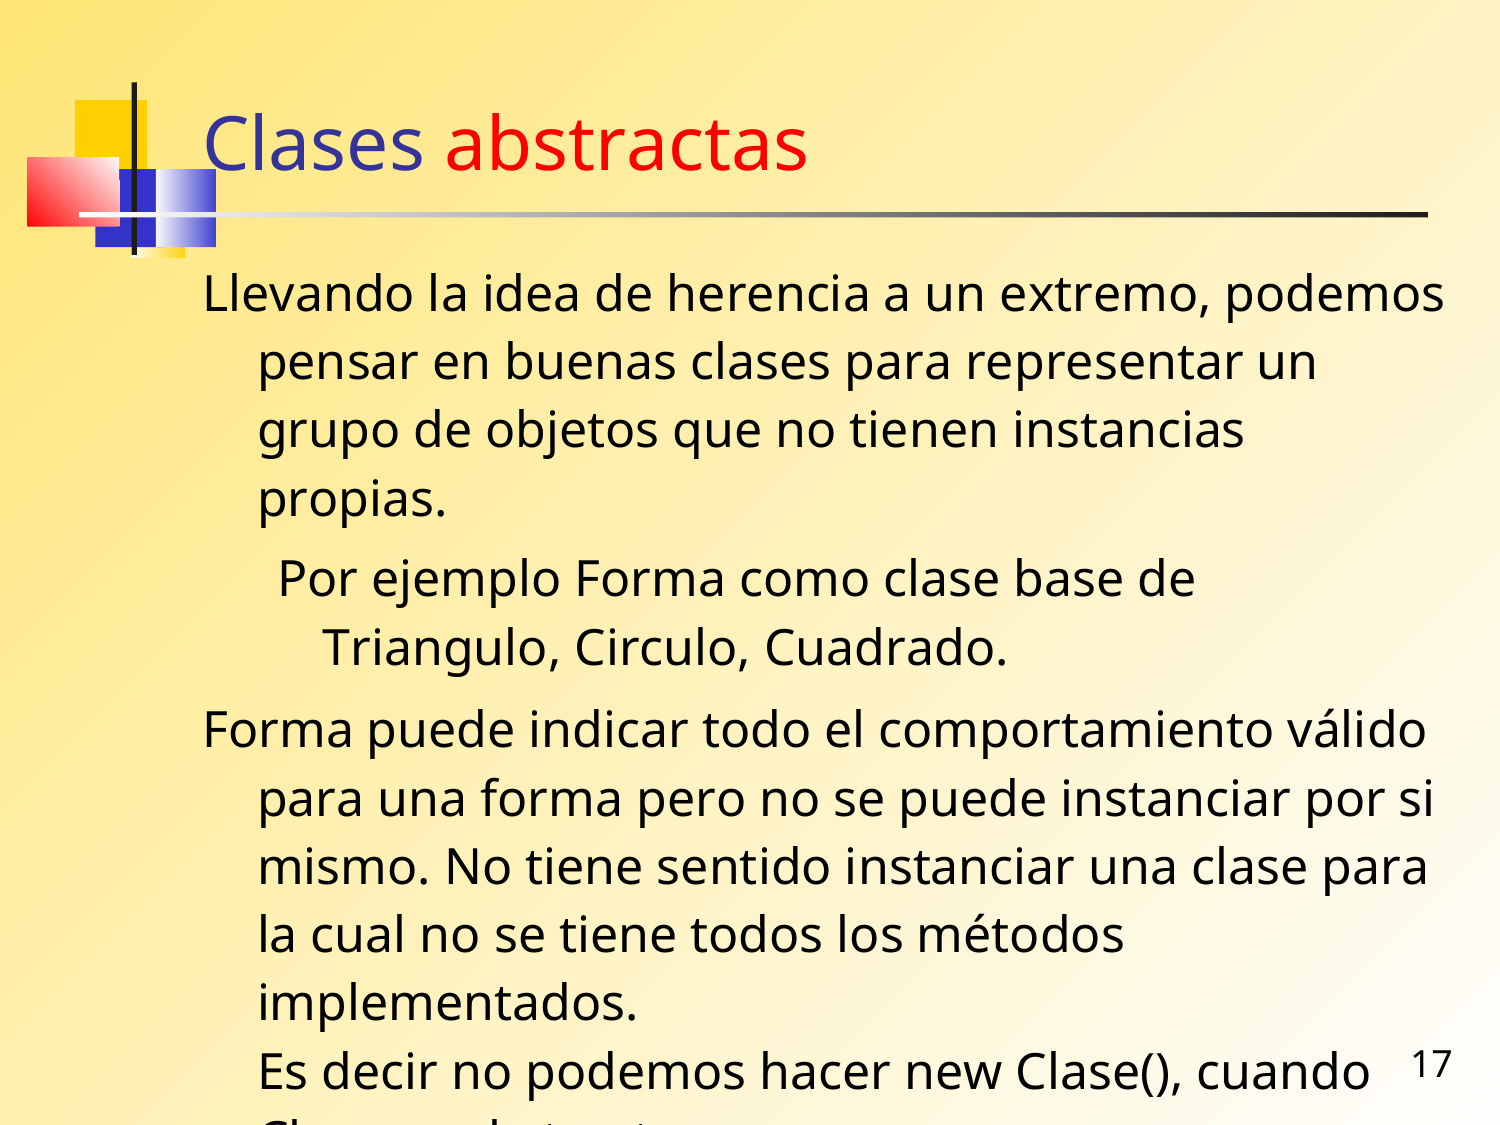

# Clases abstractas
Llevando la idea de herencia a un extremo, podemos pensar en buenas clases para representar un grupo de objetos que no tienen instancias propias.
Por ejemplo Forma como clase base de Triangulo, Circulo, Cuadrado.
Forma puede indicar todo el comportamiento válido para una forma pero no se puede instanciar por si mismo. No tiene sentido instanciar una clase para la cual no se tiene todos los métodos implementados.
Es decir no podemos hacer new Clase(), cuando Clase es abstracta.